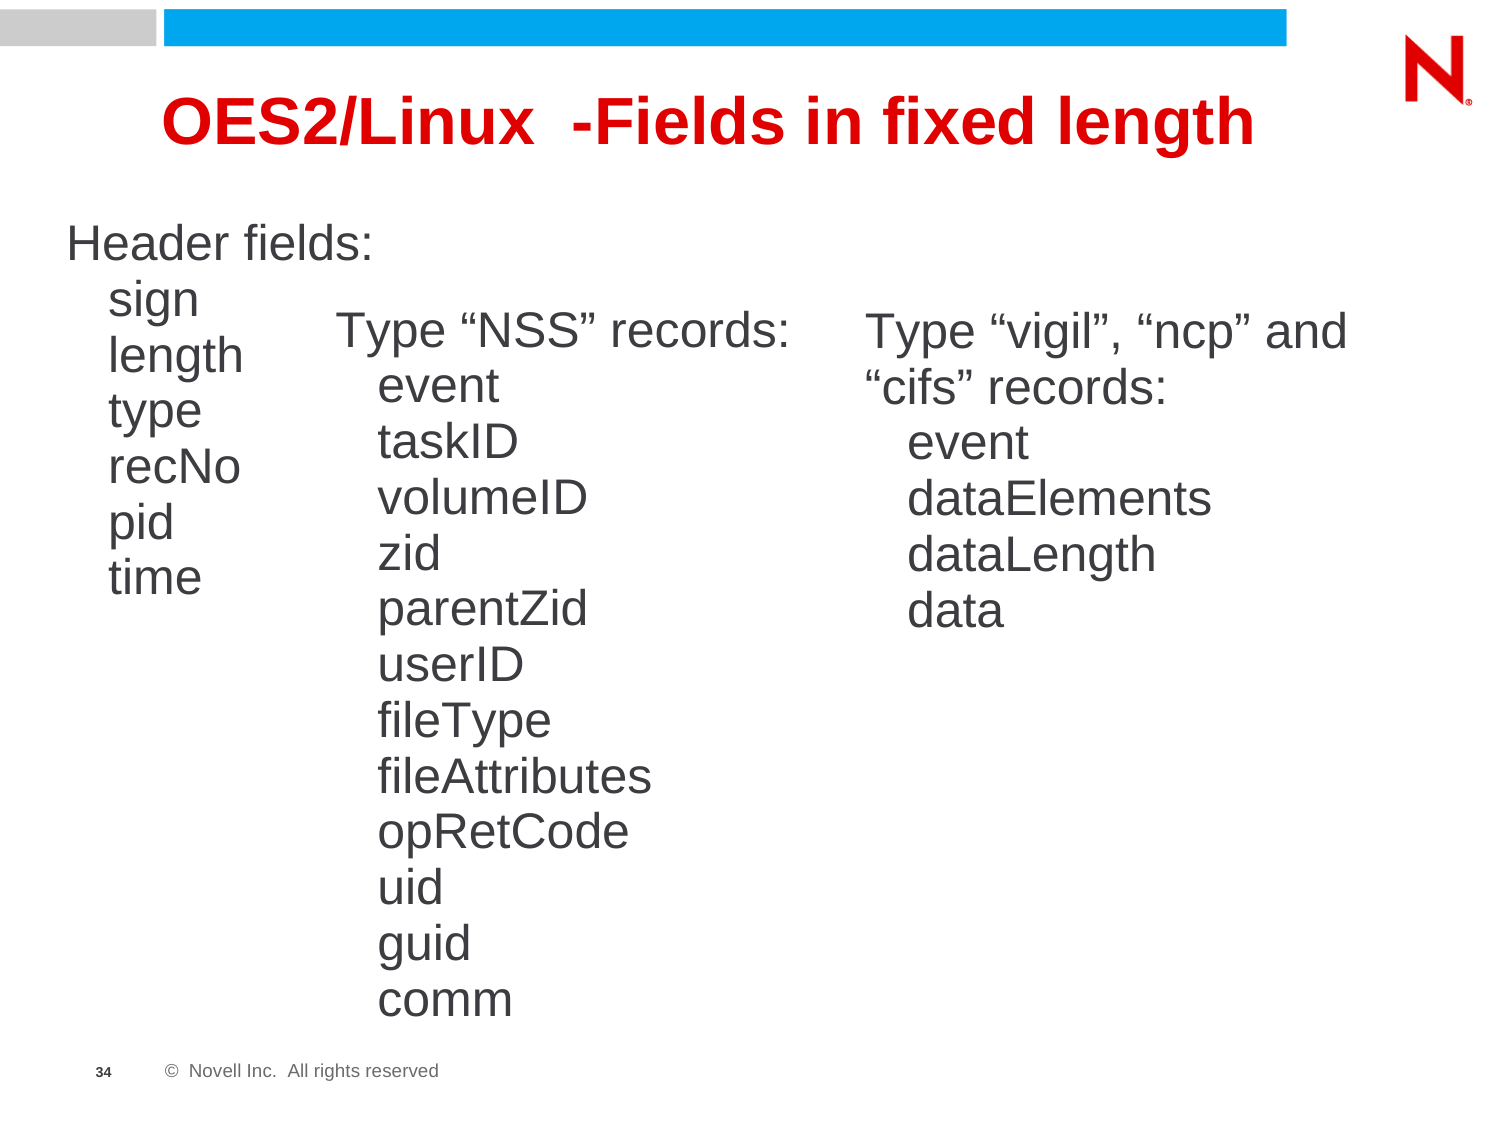

# OES2/Linux -Fields in fixed length
Header fields:
 sign
 length
 type
 recNo
 pid
 time
Type “NSS” records:
 event
 taskID
 volumeID
 zid
 parentZid
 userID
 fileType
 fileAttributes
 opRetCode
 uid
 guid
 comm
Type “vigil”, “ncp” and “cifs” records:
 event
 dataElements
 dataLength
 data